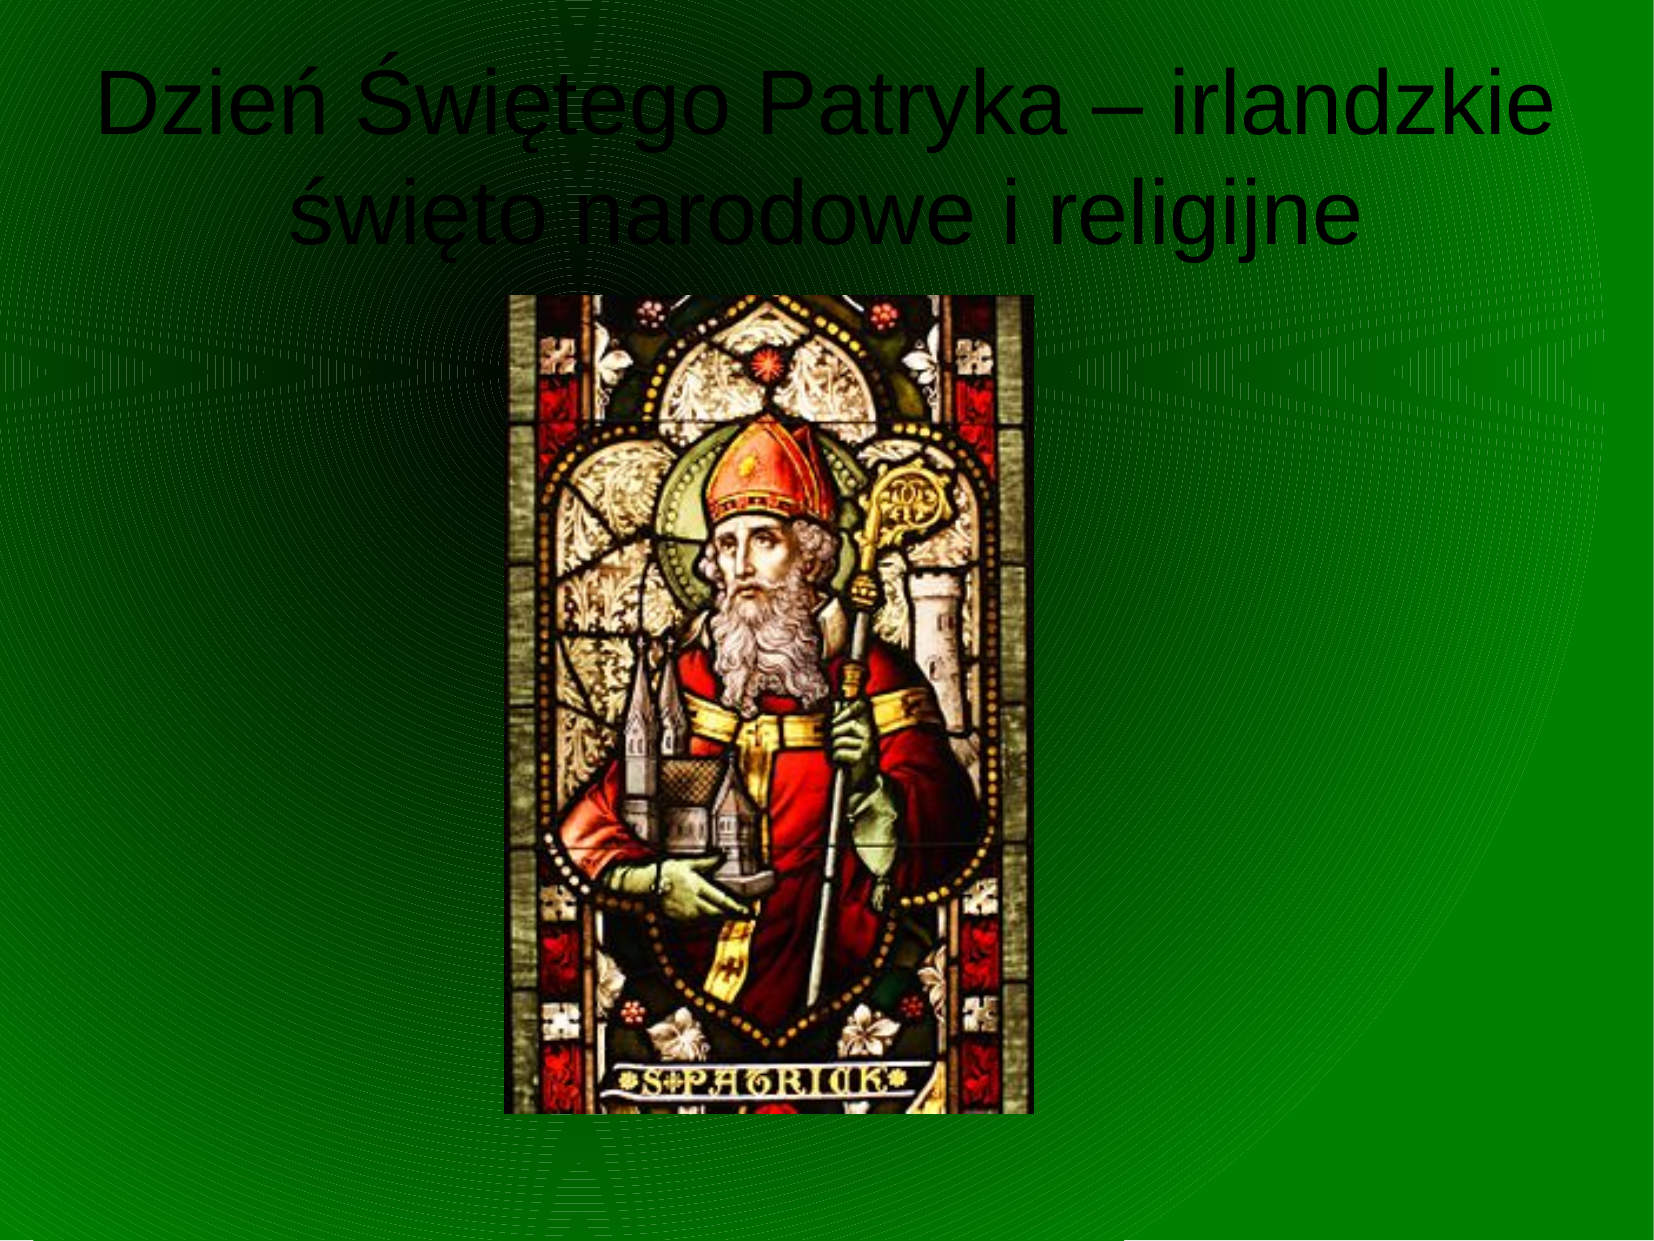

# Dzień Świętego Patryka – irlandzkie święto narodowe i religijne